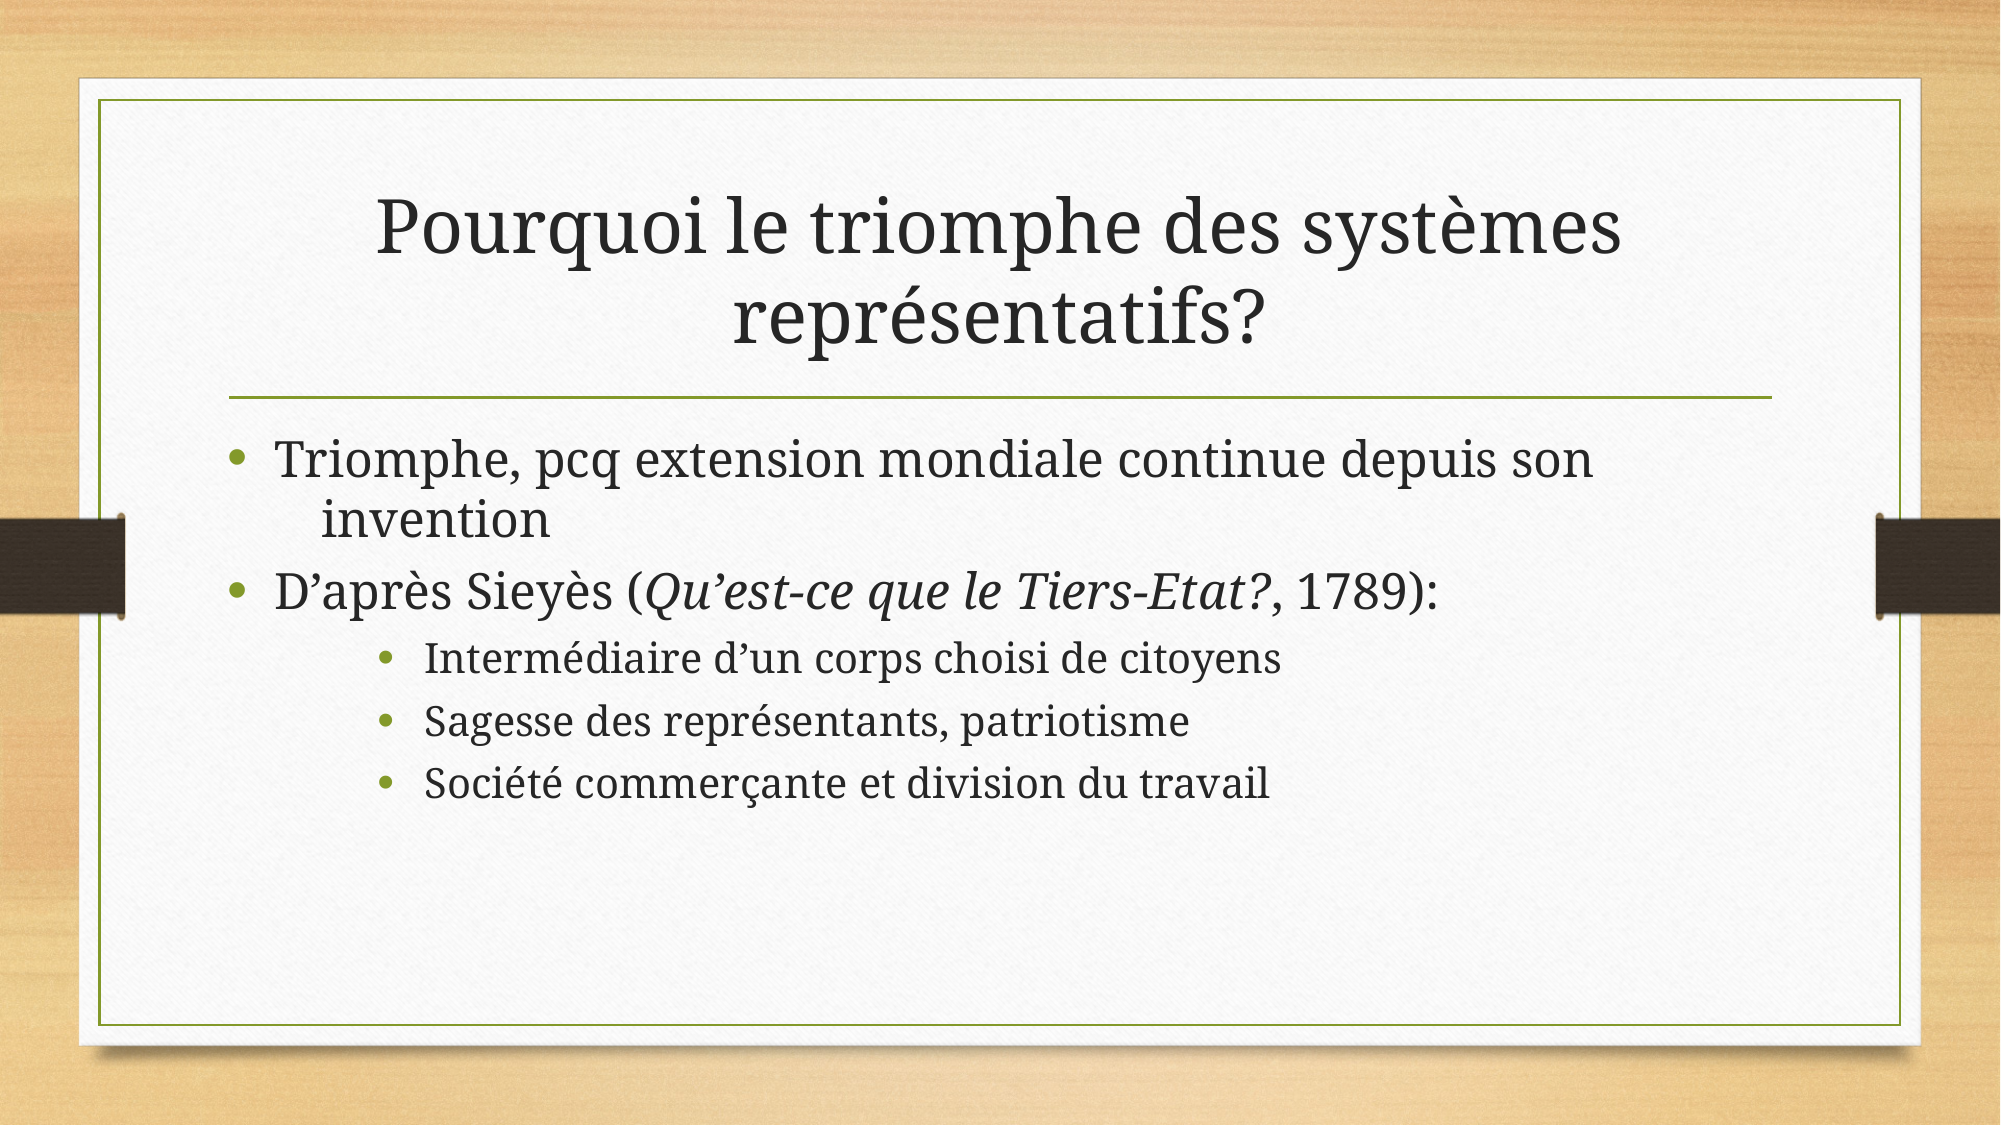

# Pourquoi le triomphe des systèmes représentatifs?
Triomphe, pcq extension mondiale continue depuis son invention
D’après Sieyès (Qu’est-ce que le Tiers-Etat?, 1789):
Intermédiaire d’un corps choisi de citoyens
Sagesse des représentants, patriotisme
Société commerçante et division du travail